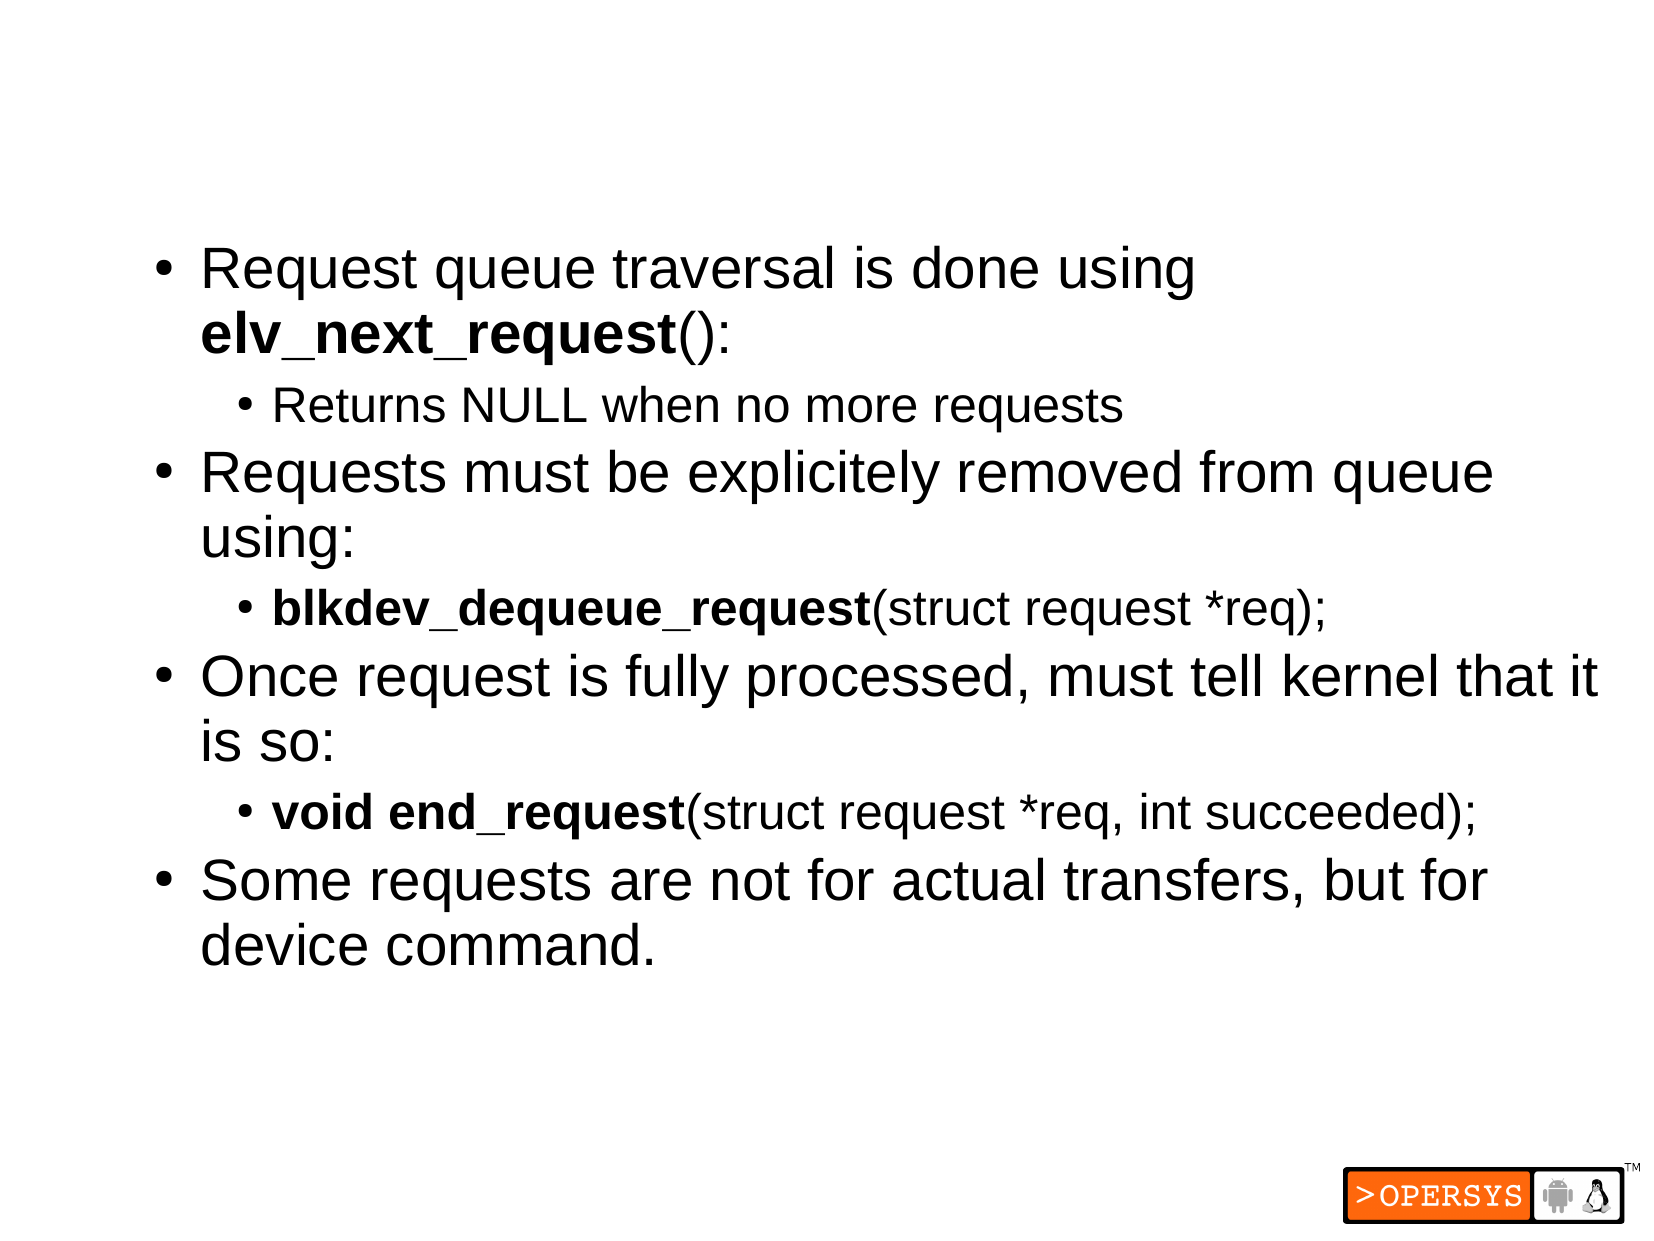

# Request queue traversal is done using elv_next_request():
Returns NULL when no more requests
Requests must be explicitely removed from queue using:
blkdev_dequeue_request(struct request *req);
Once request is fully processed, must tell kernel that it is so:
void end_request(struct request *req, int succeeded);
Some requests are not for actual transfers, but for device command.